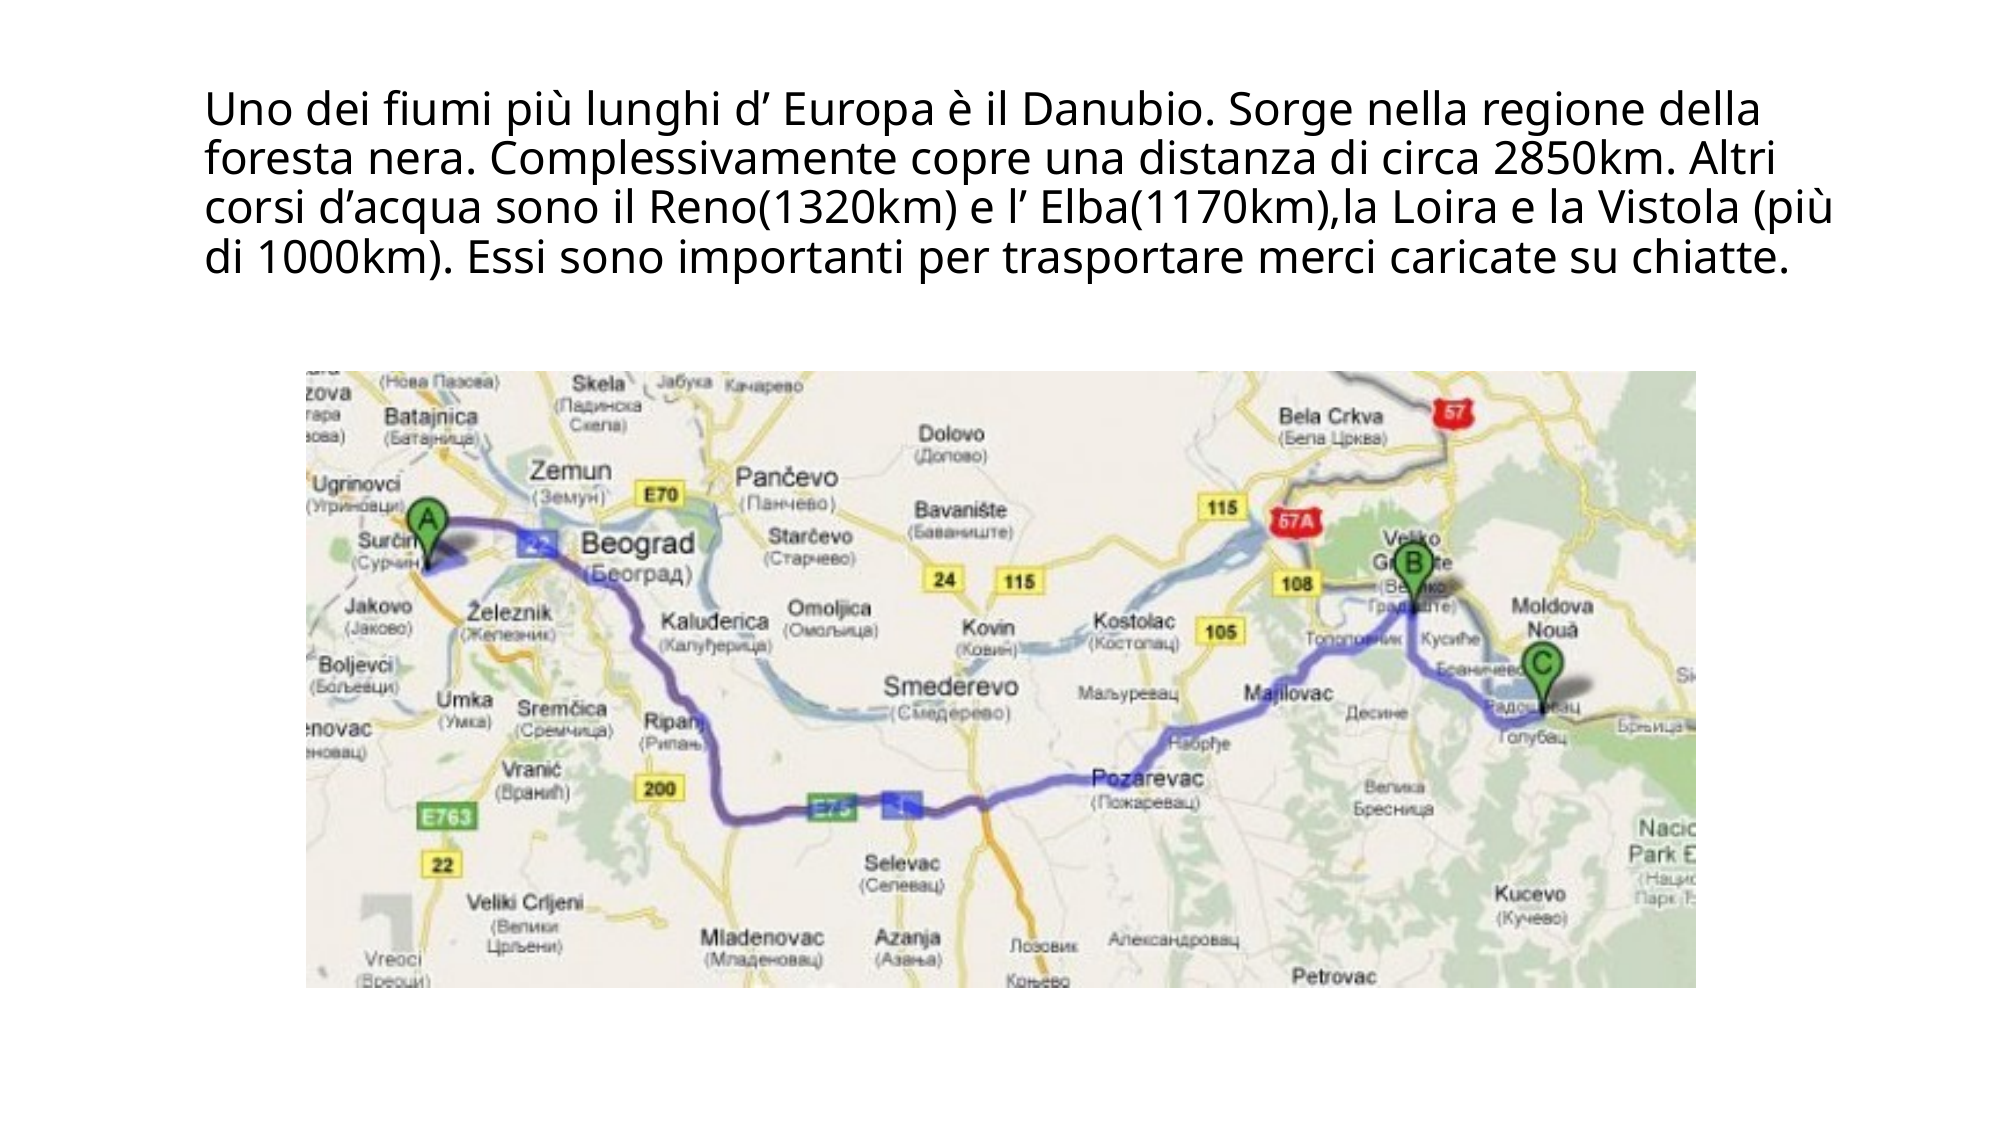

Uno dei fiumi più lunghi d’ Europa è il Danubio. Sorge nella regione della foresta nera. Complessivamente copre una distanza di circa 2850km. Altri corsi d’acqua sono il Reno(1320km) e l’ Elba(1170km),la Loira e la Vistola (più di 1000km). Essi sono importanti per trasportare merci caricate su chiatte.